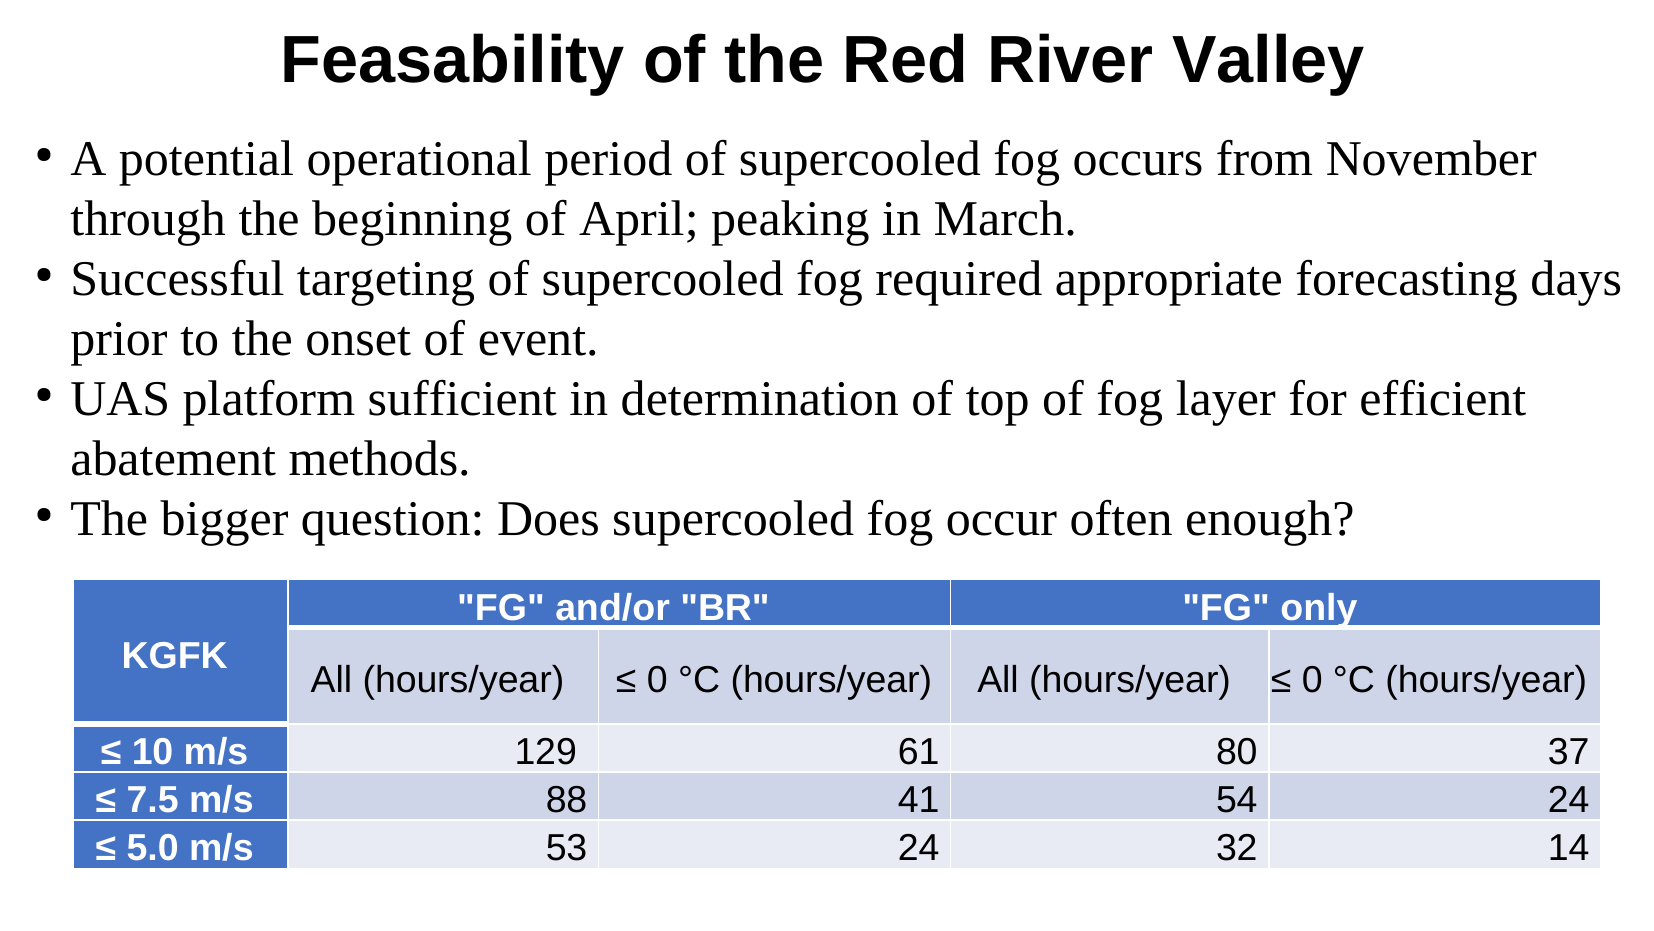

# Feasability of the Red River Valley
A potential operational period of supercooled fog occurs from November through the beginning of April; peaking in March.
Successful targeting of supercooled fog required appropriate forecasting days prior to the onset of event.
UAS platform sufficient in determination of top of fog layer for efficient abatement methods.
The bigger question: Does supercooled fog occur often enough?
| KGFK | "FG" and/or "BR" | | "FG" only | |
| --- | --- | --- | --- | --- |
| | All (hours/year) | ≤ 0 °C (hours/year) | All (hours/year) | ≤ 0 °C (hours/year) |
| ≤ 10 m/s | 129 | 61 | 80 | 37 |
| ≤ 7.5 m/s | 88 | 41 | 54 | 24 |
| ≤ 5.0 m/s | 53 | 24 | 32 | 14 |